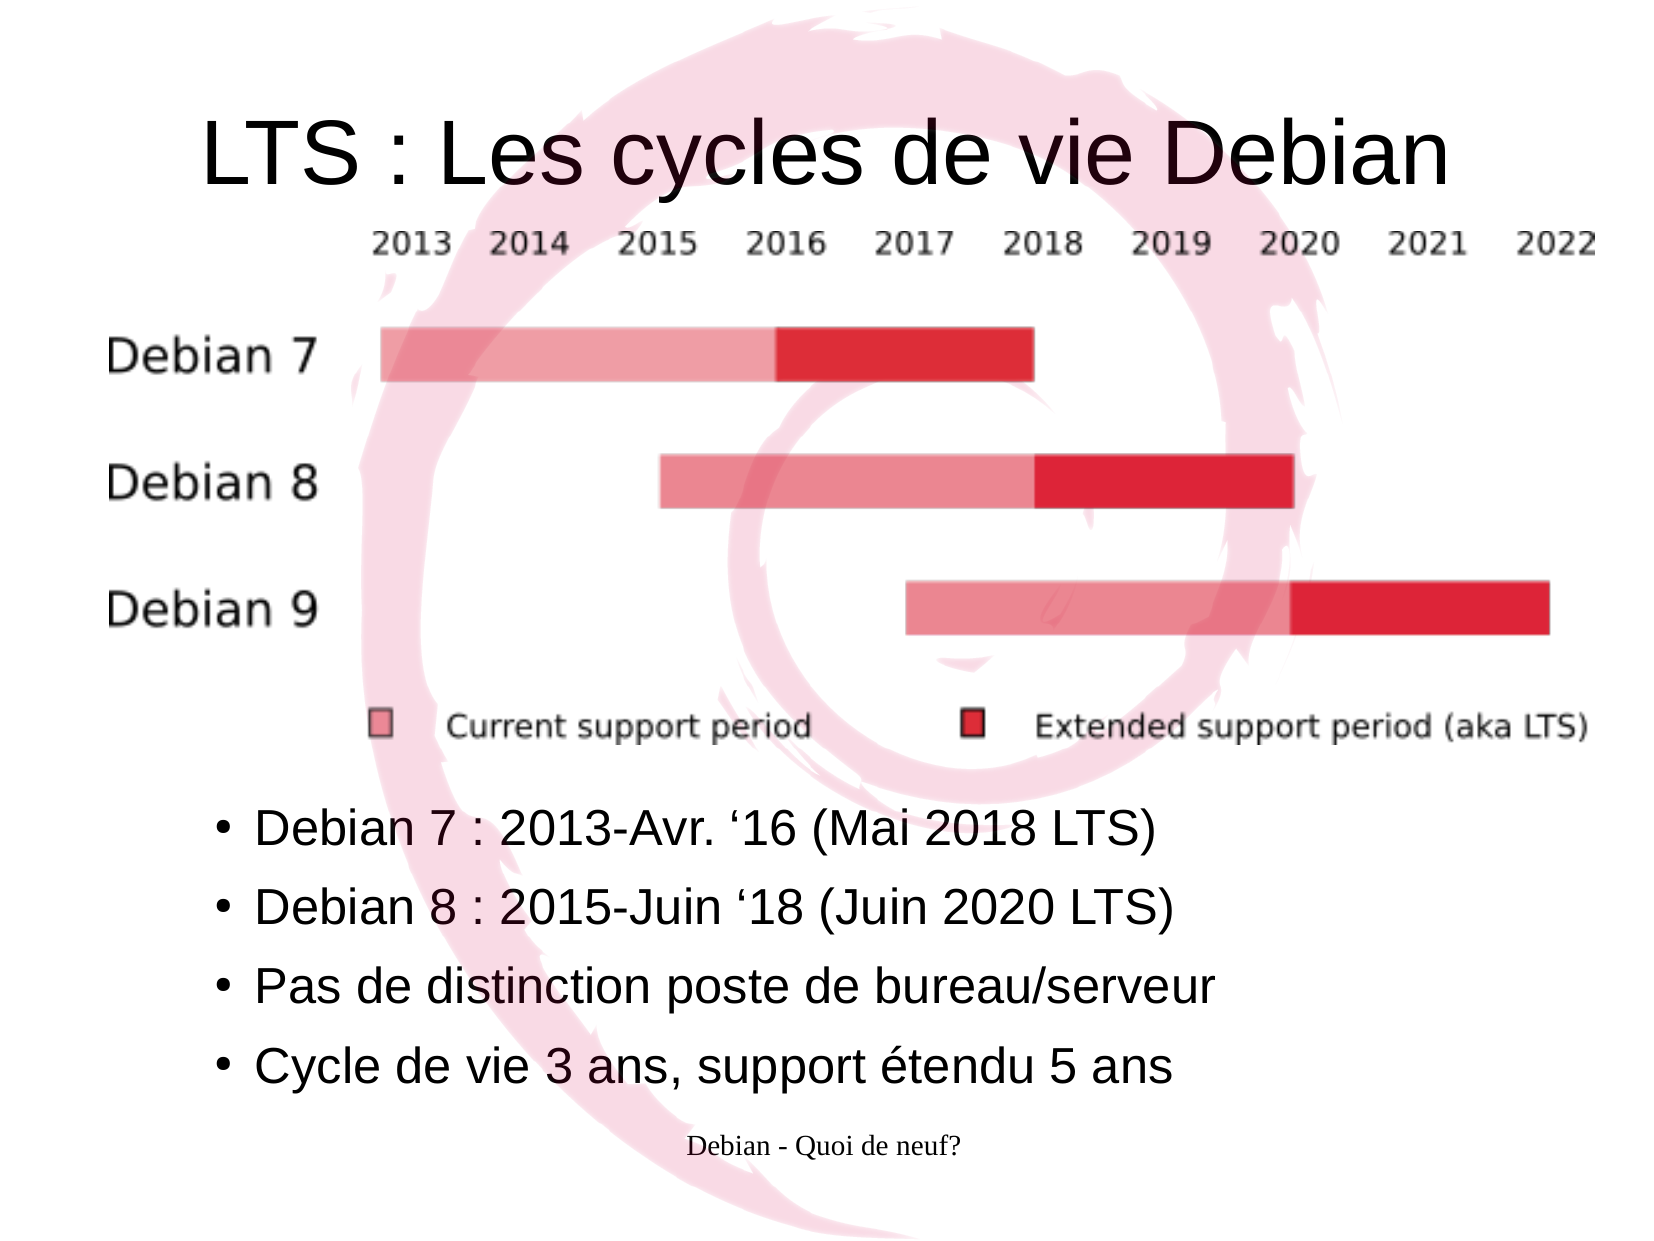

# LTS : Les cycles de vie Debian
Debian 7 : 2013-Avr. ‘16 (Mai 2018 LTS)
Debian 8 : 2015-Juin ‘18 (Juin 2020 LTS)
Pas de distinction poste de bureau/serveur
Cycle de vie 3 ans, support étendu 5 ans
Debian - Quoi de neuf?